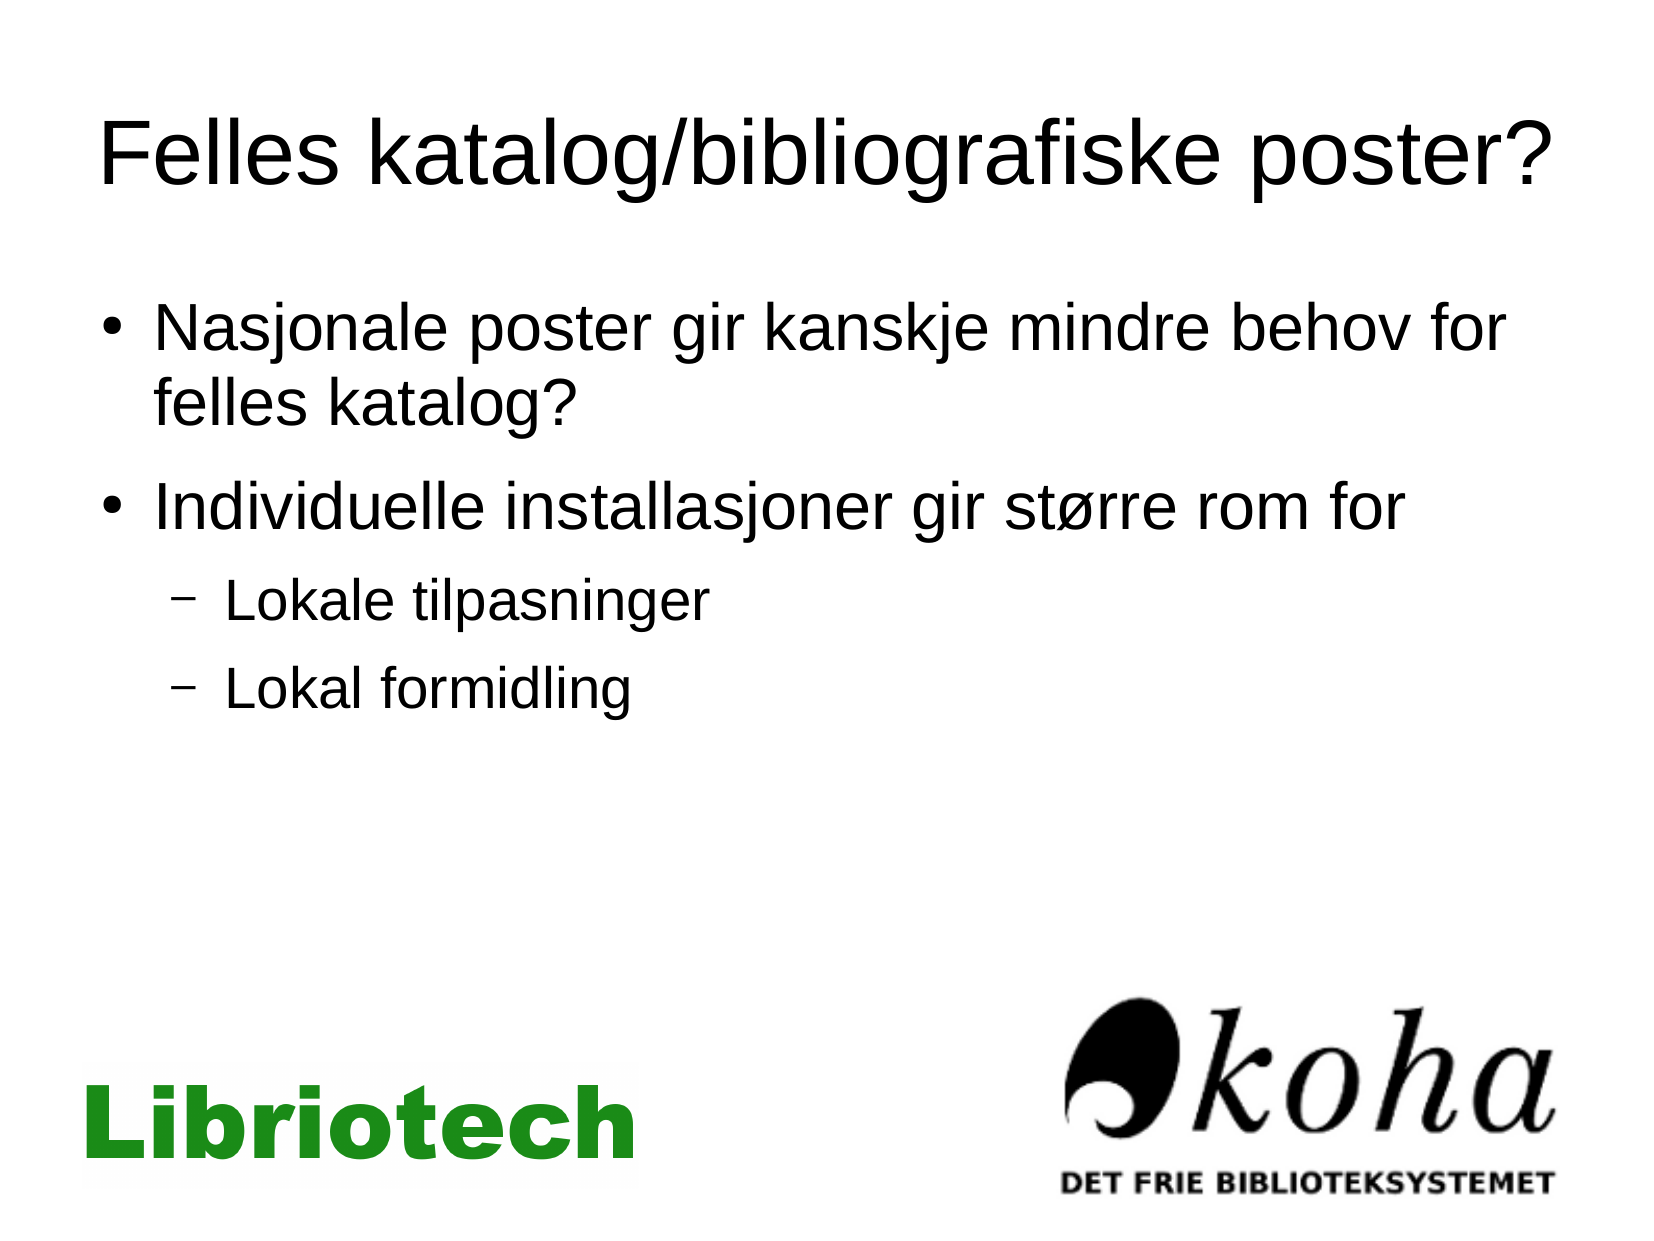

# Felles katalog/bibliografiske poster?
Nasjonale poster gir kanskje mindre behov for felles katalog?
Individuelle installasjoner gir større rom for
Lokale tilpasninger
Lokal formidling